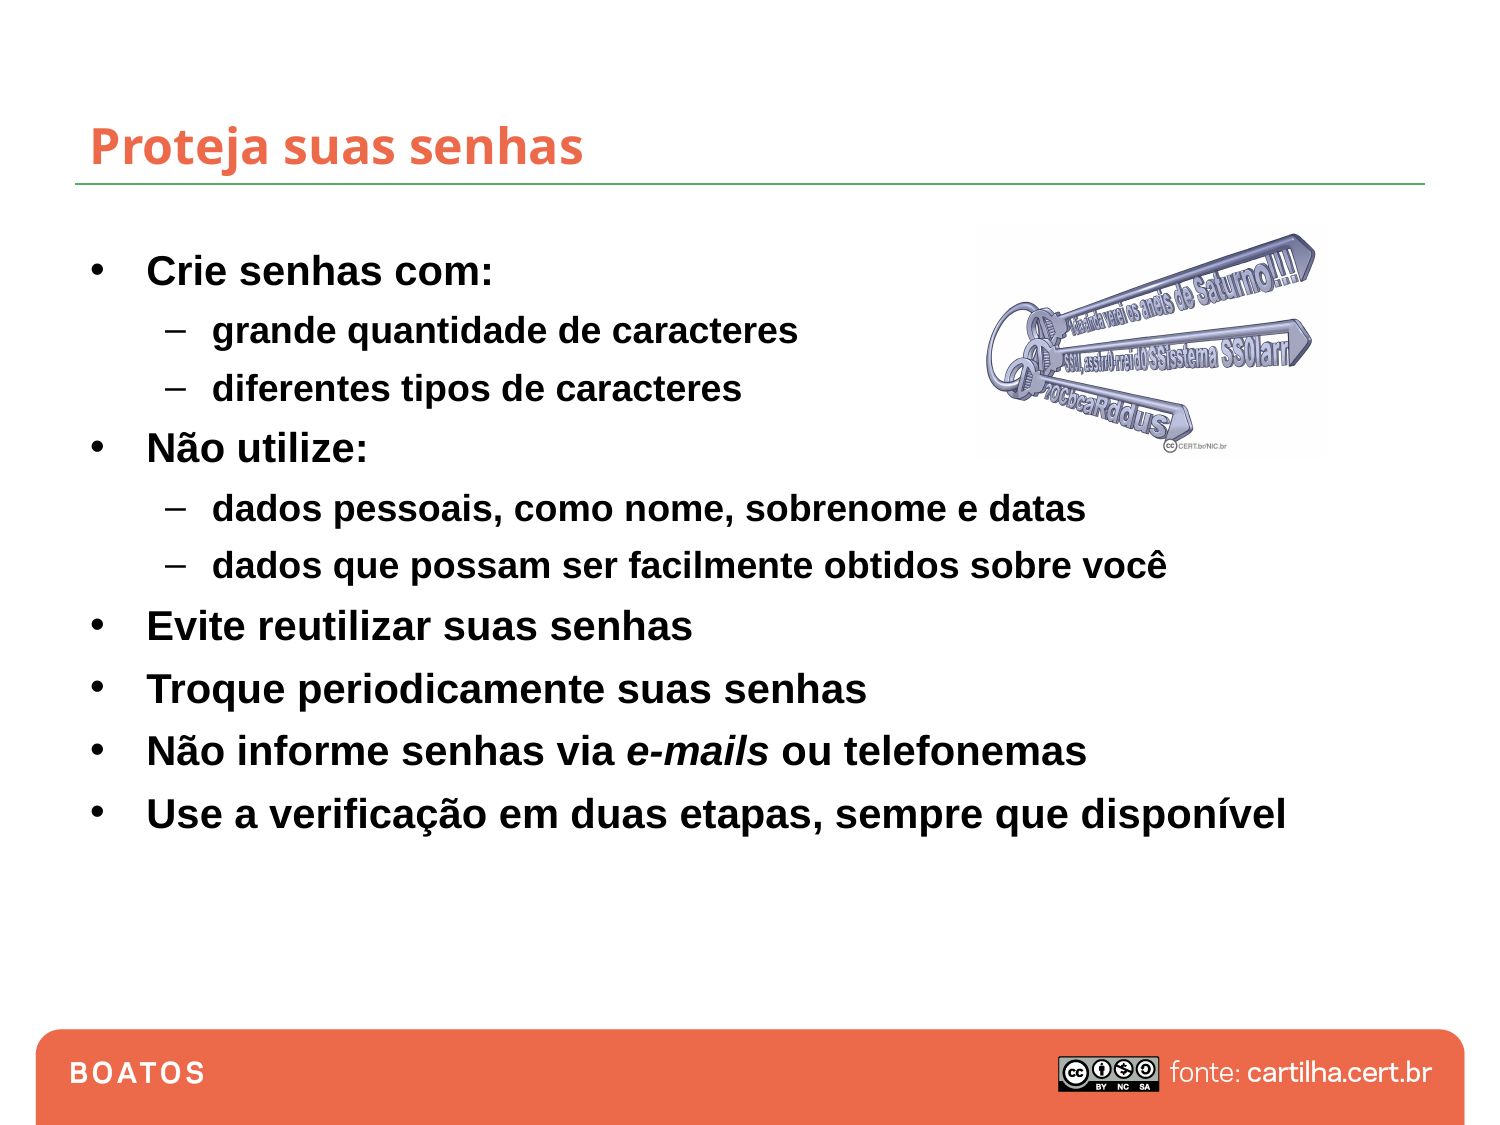

# Proteja suas senhas
Crie senhas com:
grande quantidade de caracteres
diferentes tipos de caracteres
Não utilize:
dados pessoais, como nome, sobrenome e datas
dados que possam ser facilmente obtidos sobre você
Evite reutilizar suas senhas
Troque periodicamente suas senhas
Não informe senhas via e-mails ou telefonemas
Use a verificação em duas etapas, sempre que disponível